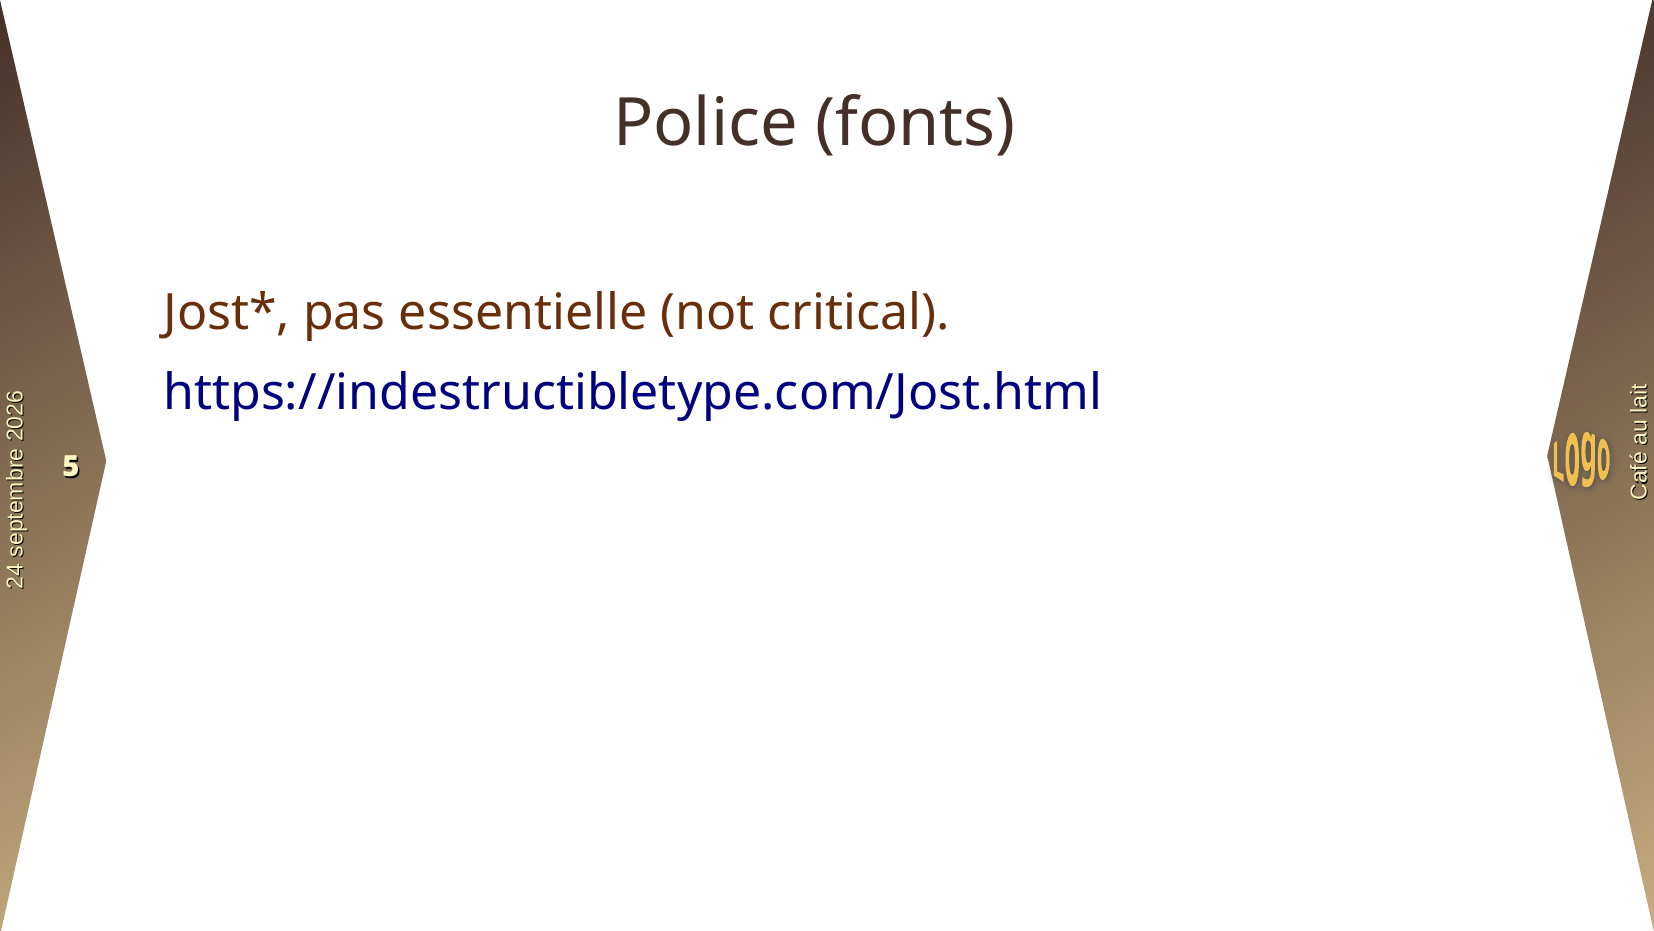

# Police (fonts)
Jost*, pas essentielle (not critical).
https://indestructibletype.com/Jost.html
Café au lait
5